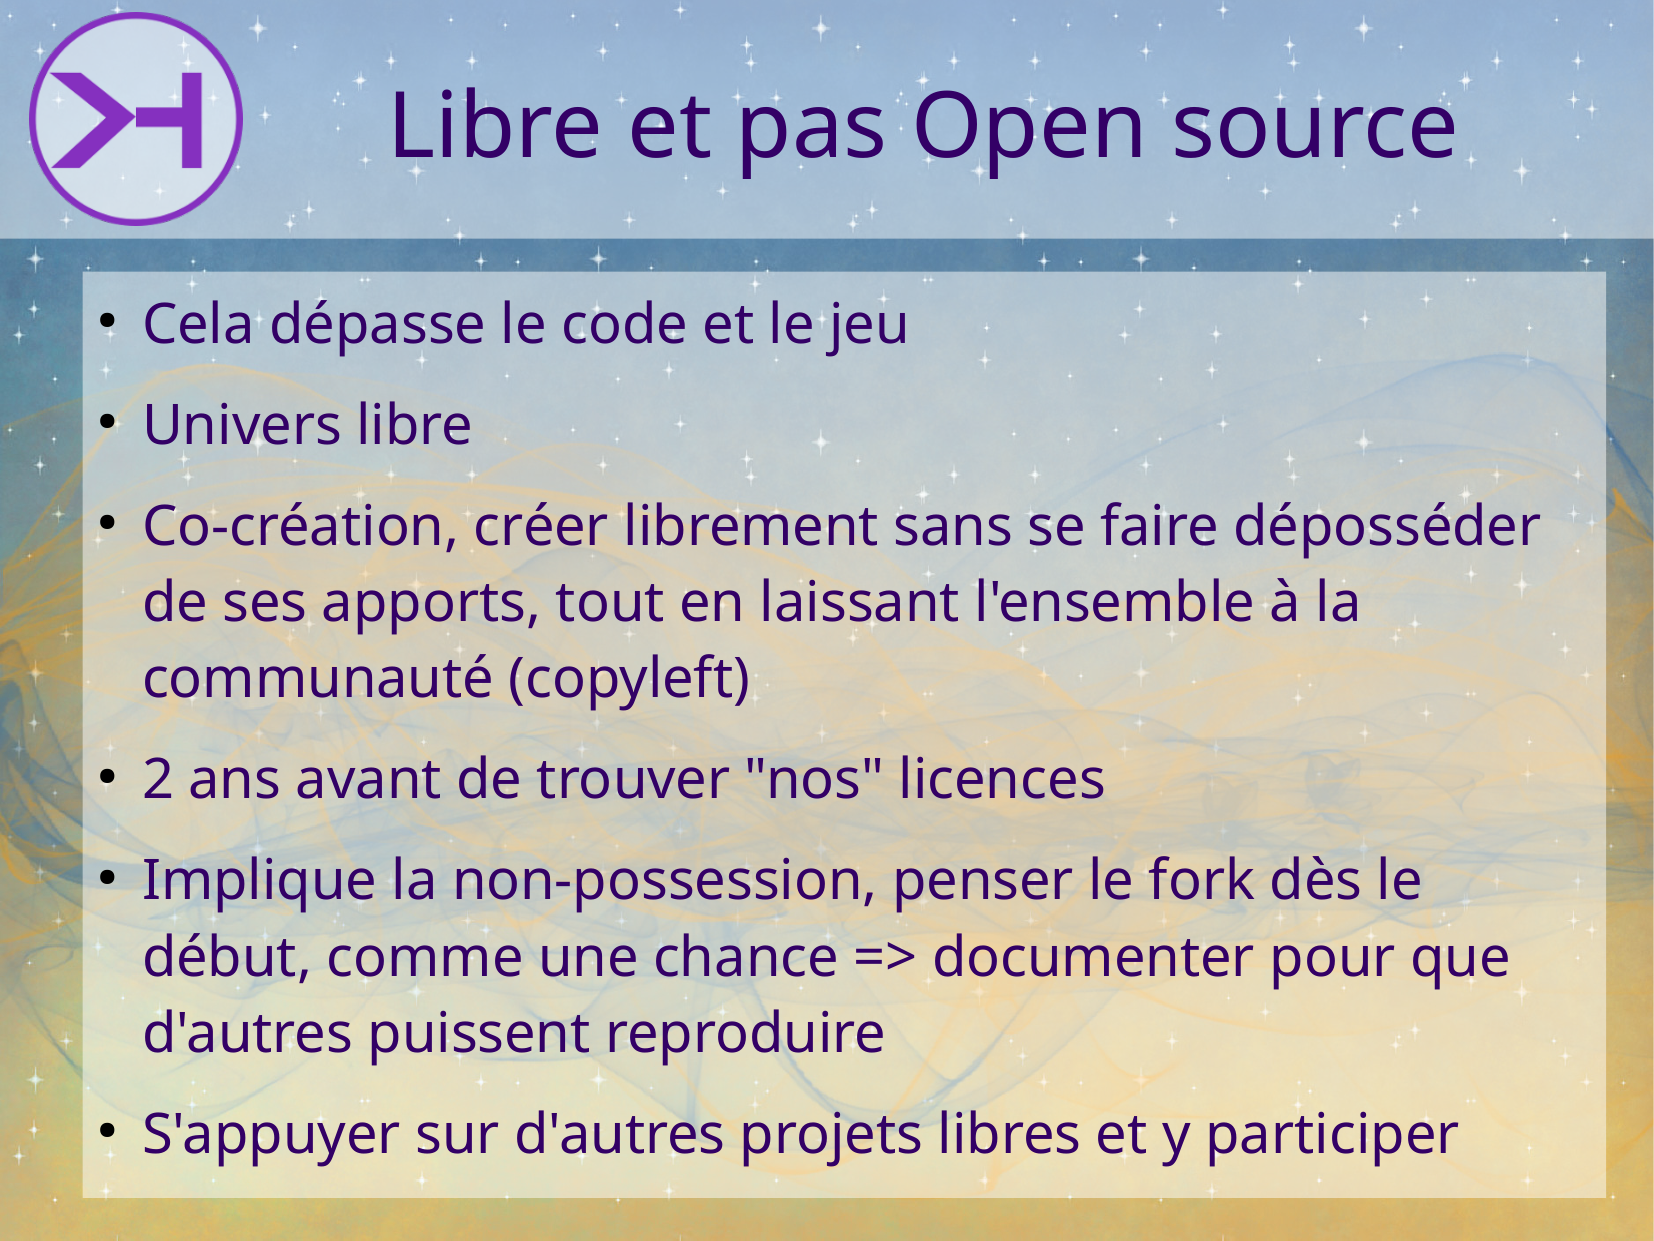

# Libre et pas Open source
Cela dépasse le code et le jeu
Univers libre
Co-création, créer librement sans se faire déposséder de ses apports, tout en laissant l'ensemble à la communauté (copyleft)
2 ans avant de trouver "nos" licences
Implique la non-possession, penser le fork dès le début, comme une chance => documenter pour que d'autres puissent reproduire
S'appuyer sur d'autres projets libres et y participer